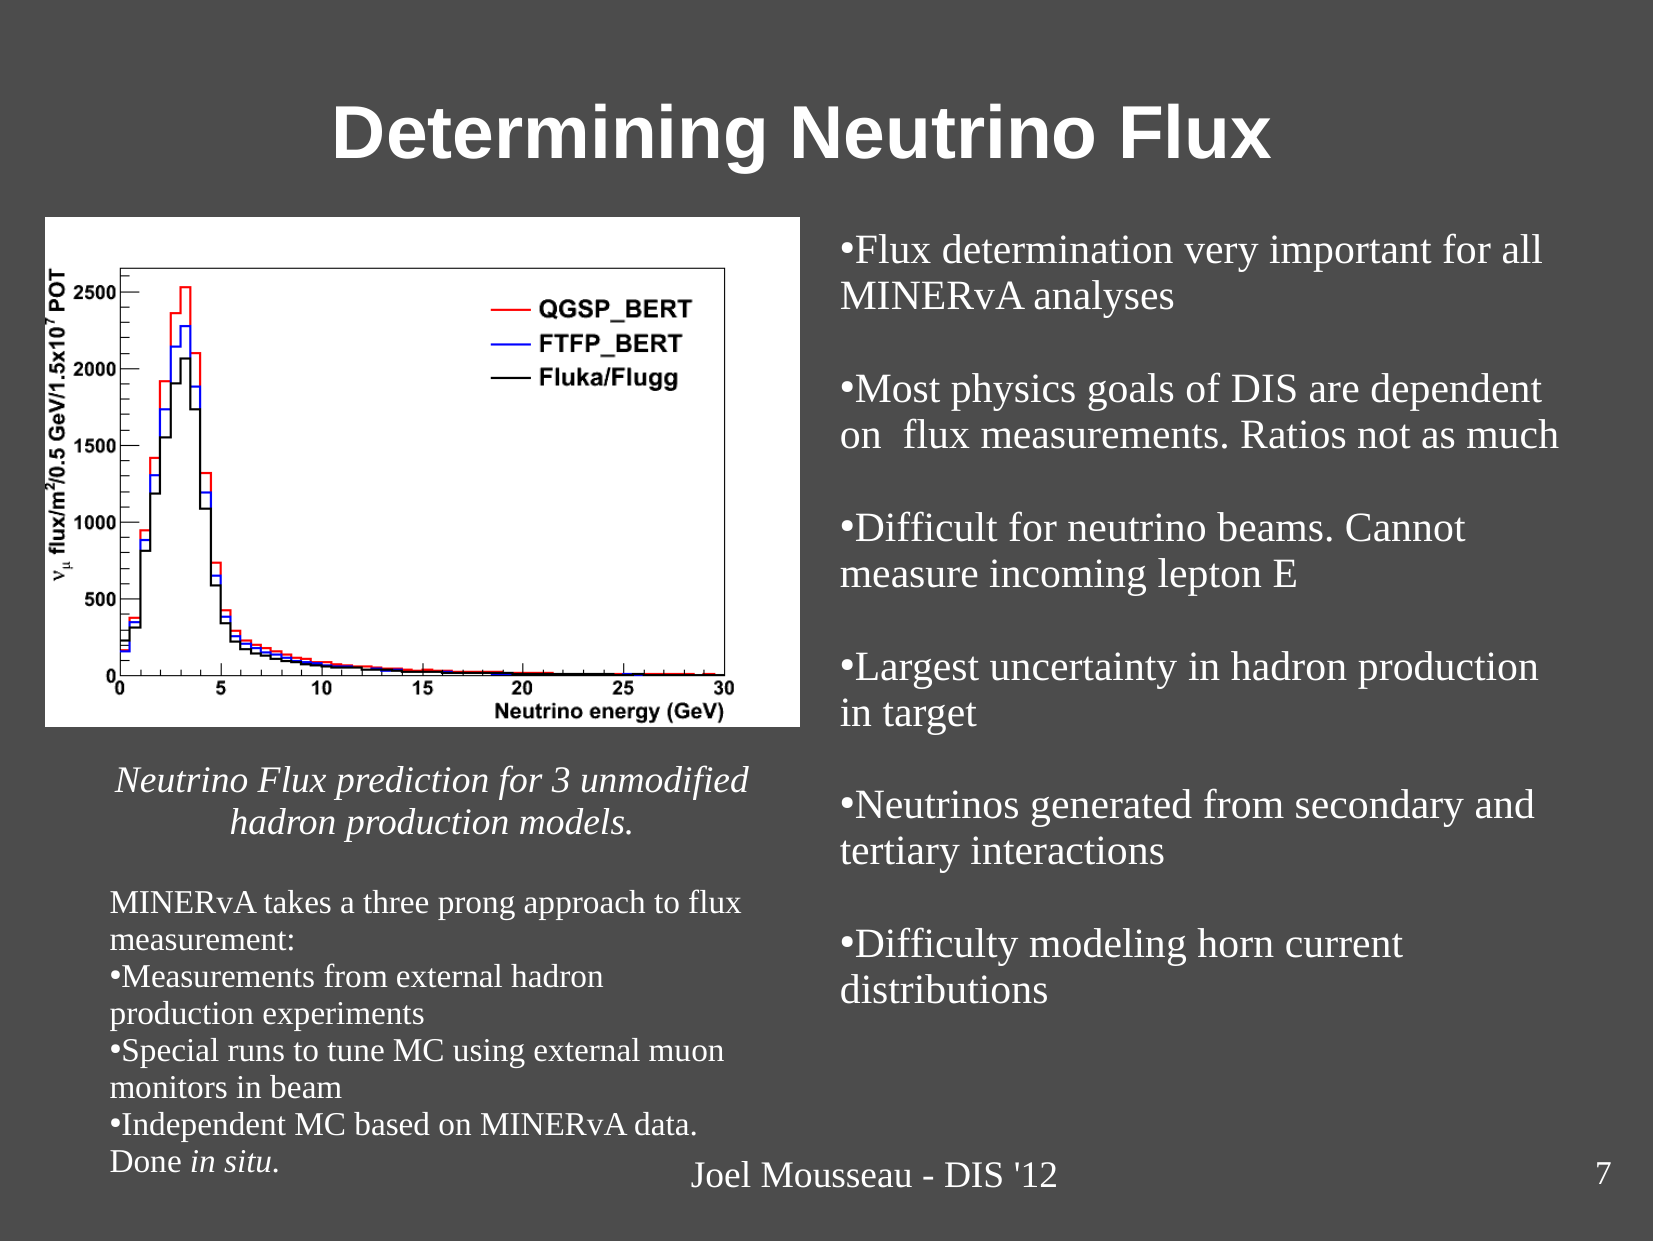

# Determining Neutrino Flux
Flux determination very important for all MINERvA analyses
Most physics goals of DIS are dependent on flux measurements. Ratios not as much
Difficult for neutrino beams. Cannot measure incoming lepton E
Largest uncertainty in hadron production in target
Neutrinos generated from secondary and tertiary interactions
Difficulty modeling horn current distributions
Neutrino Flux prediction for 3 unmodified hadron production models.
MINERvA takes a three prong approach to flux measurement:
Measurements from external hadron production experiments
Special runs to tune MC using external muon monitors in beam
Independent MC based on MINERvA data. Done in situ.
Joel Mousseau - DIS '12
7